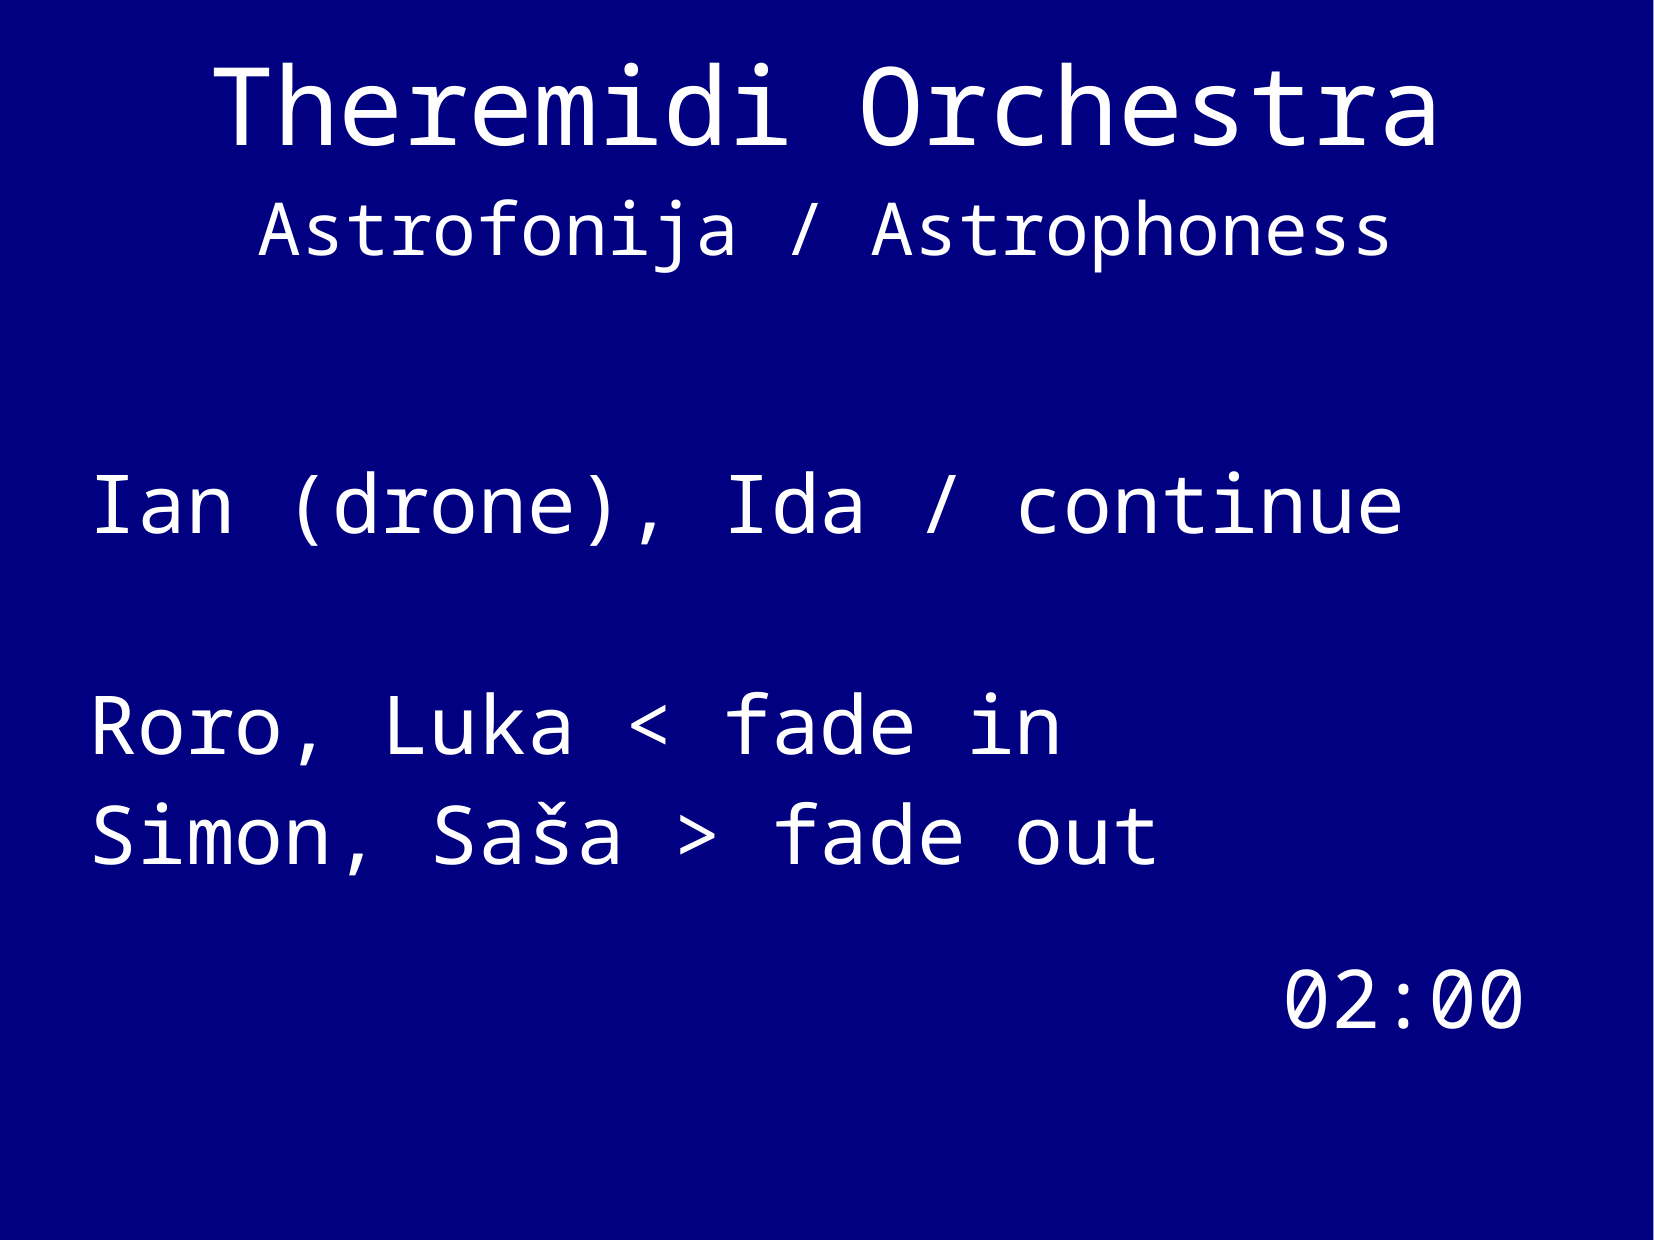

# Theremidi Orchestra Astrofonija / Astrophoness
Ian (drone), Ida / continue
Roro, Luka < fade in
Simon, Saša > fade out
02:00